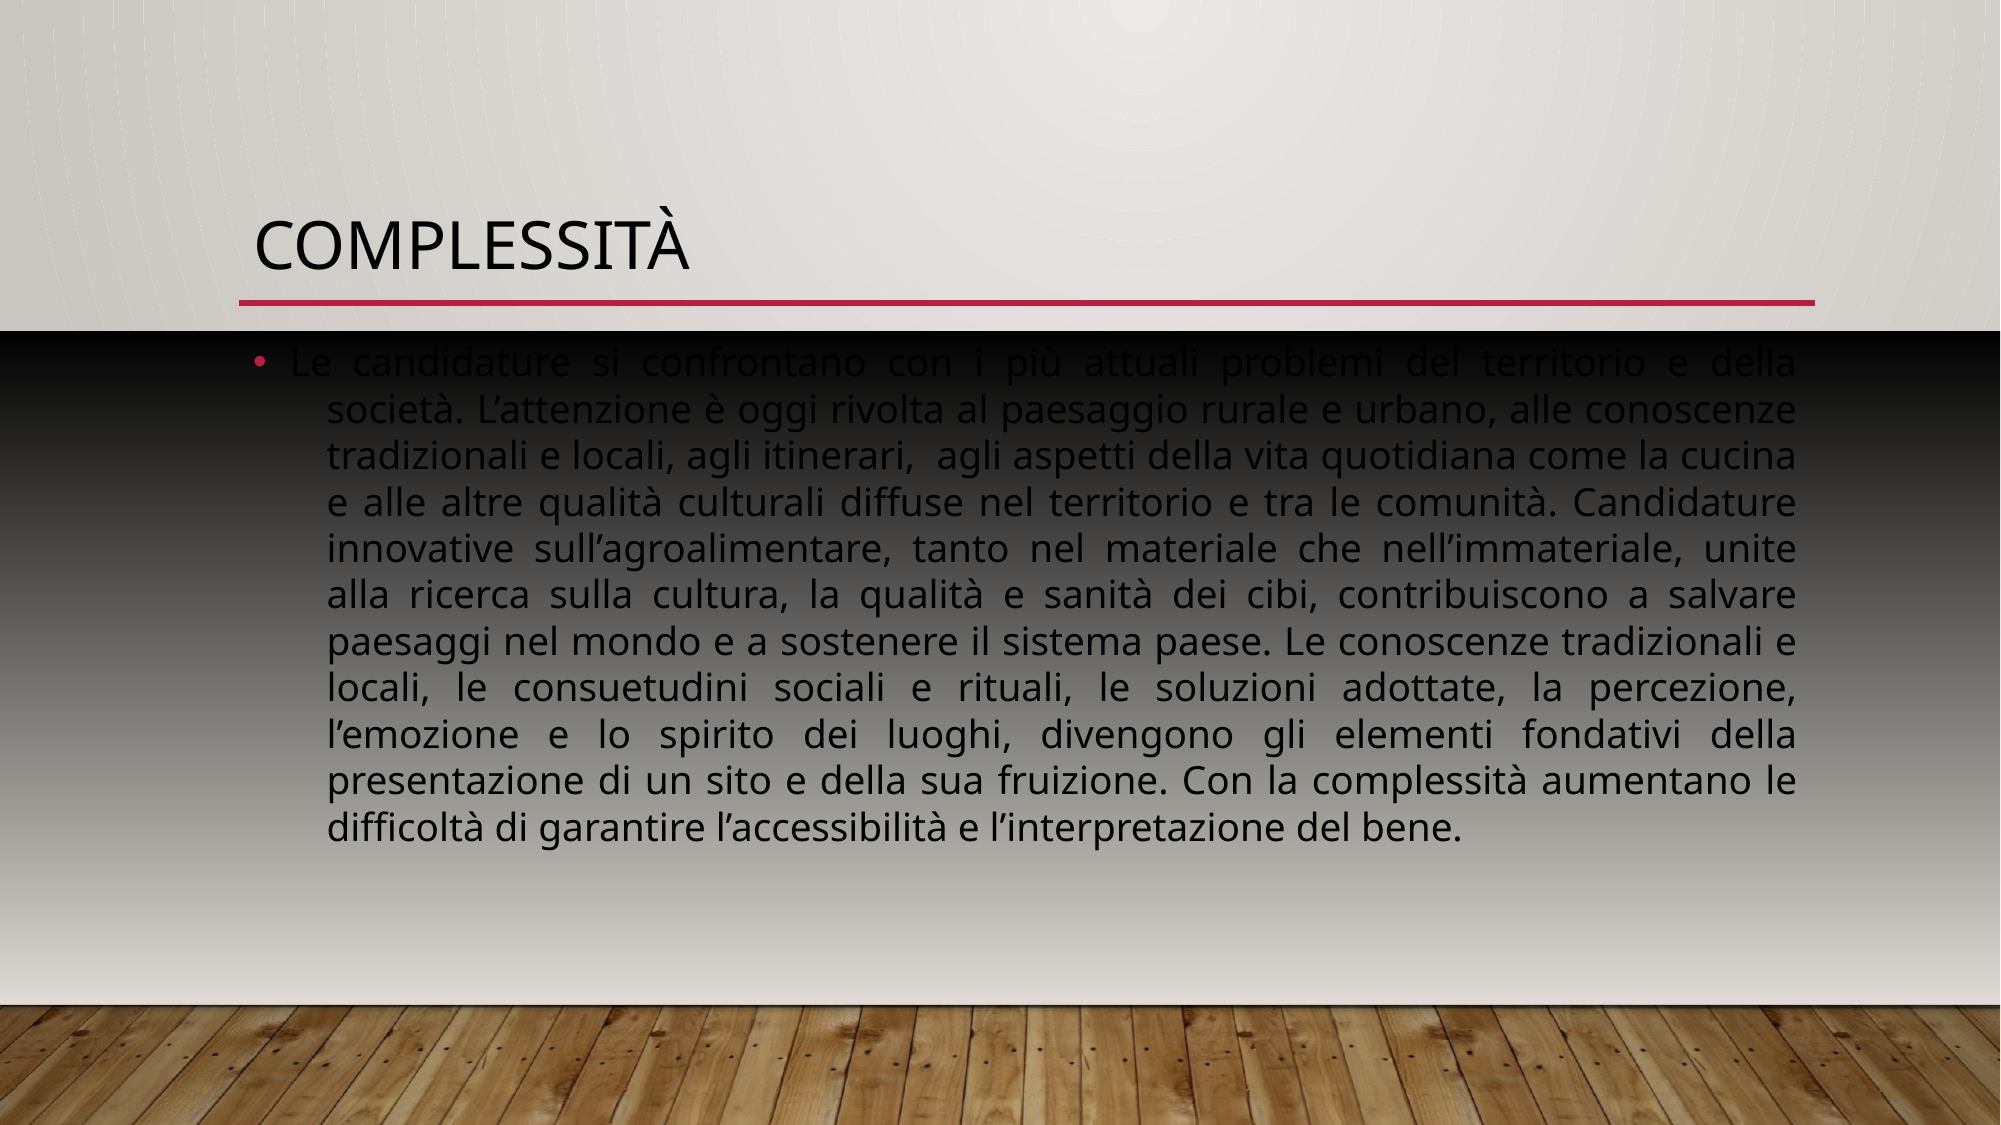

# complessità
Le candidature si confrontano con i più attuali problemi del territorio e della società. L’attenzione è oggi rivolta al paesaggio rurale e urbano, alle conoscenze tradizionali e locali, agli itinerari, agli aspetti della vita quotidiana come la cucina e alle altre qualità culturali diffuse nel territorio e tra le comunità. Candidature innovative sull’agroalimentare, tanto nel materiale che nell’immateriale, unite alla ricerca sulla cultura, la qualità e sanità dei cibi, contribuiscono a salvare paesaggi nel mondo e a sostenere il sistema paese. Le conoscenze tradizionali e locali, le consuetudini sociali e rituali, le soluzioni adottate, la percezione, l’emozione e lo spirito dei luoghi, divengono gli elementi fondativi della presentazione di un sito e della sua fruizione. Con la complessità aumentano le difficoltà di garantire l’accessibilità e l’interpretazione del bene.